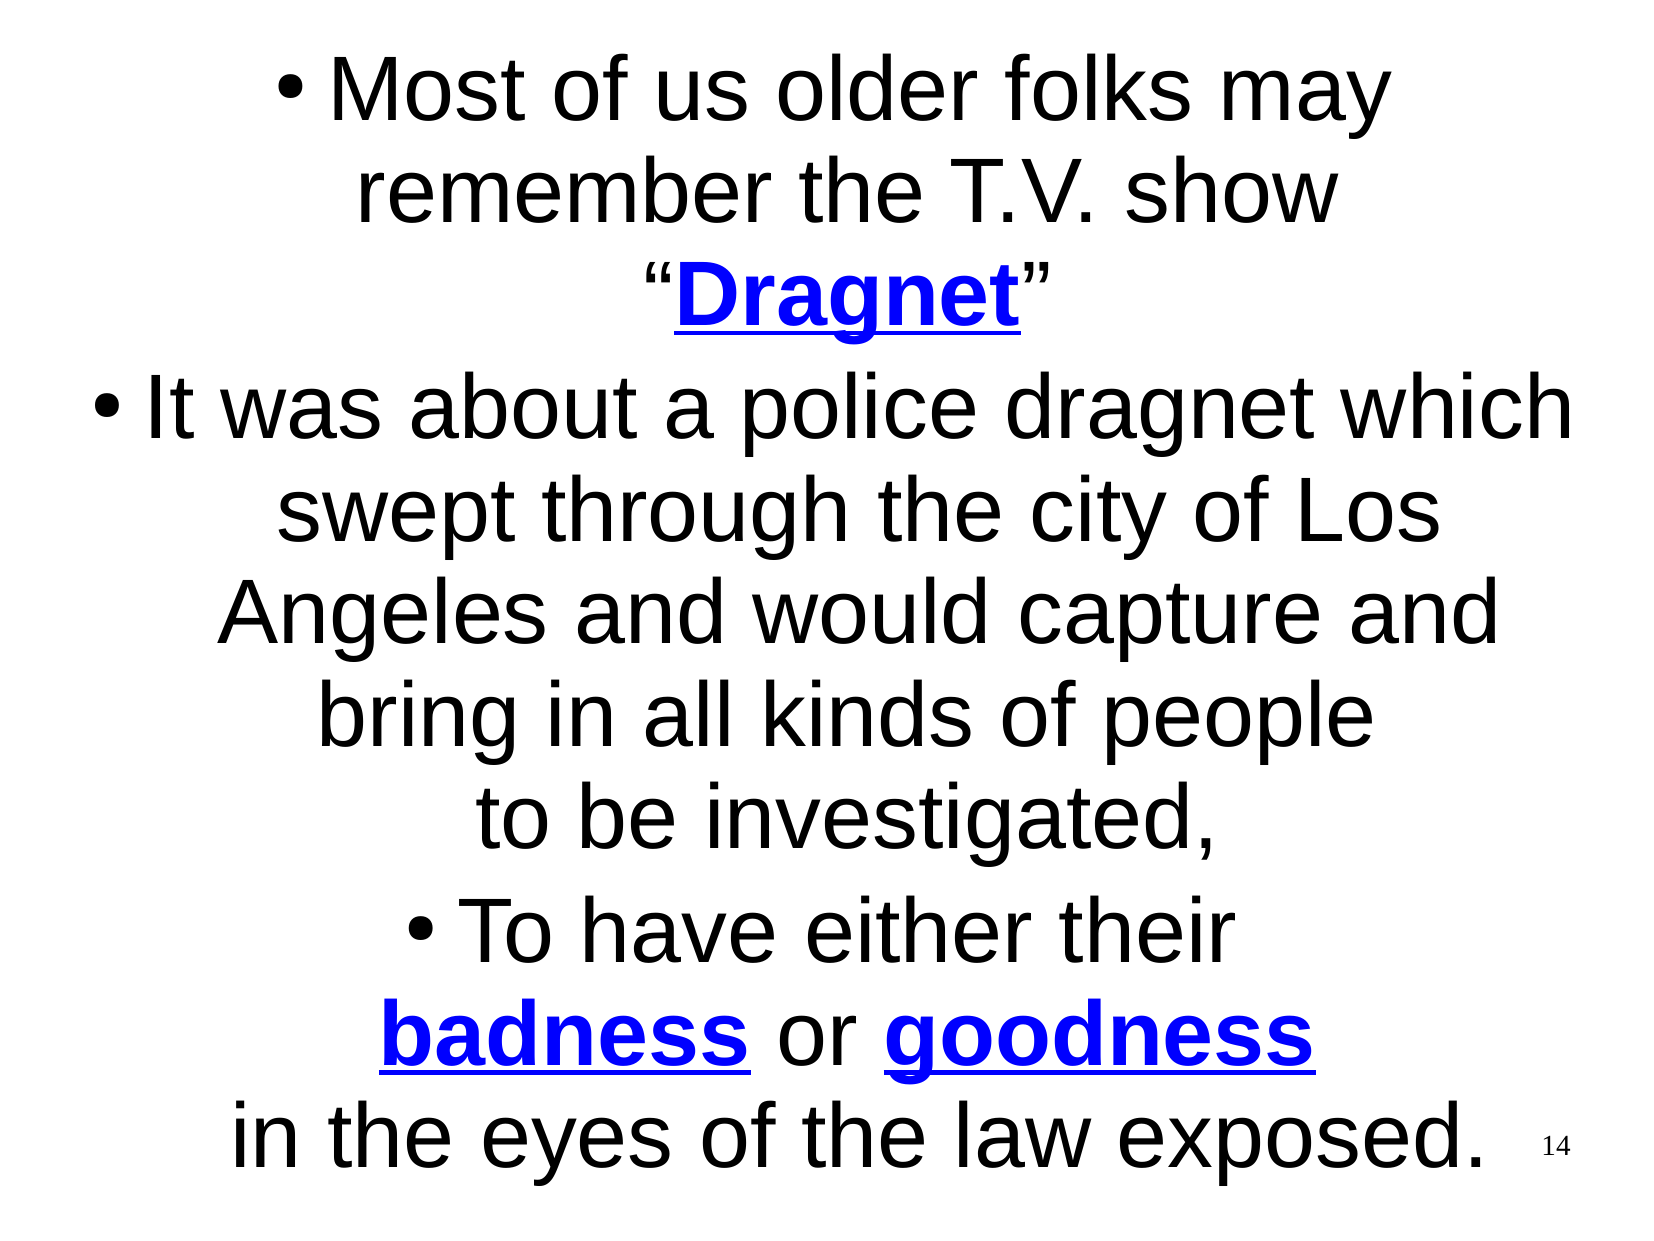

# Most of us older folks may remember the T.V. show “Dragnet”
It was about a police dragnet which swept through the city of Los Angeles and would capture and bring in all kinds of people
to be investigated,
To have either their
badness or goodness
in the eyes of the law exposed.
14